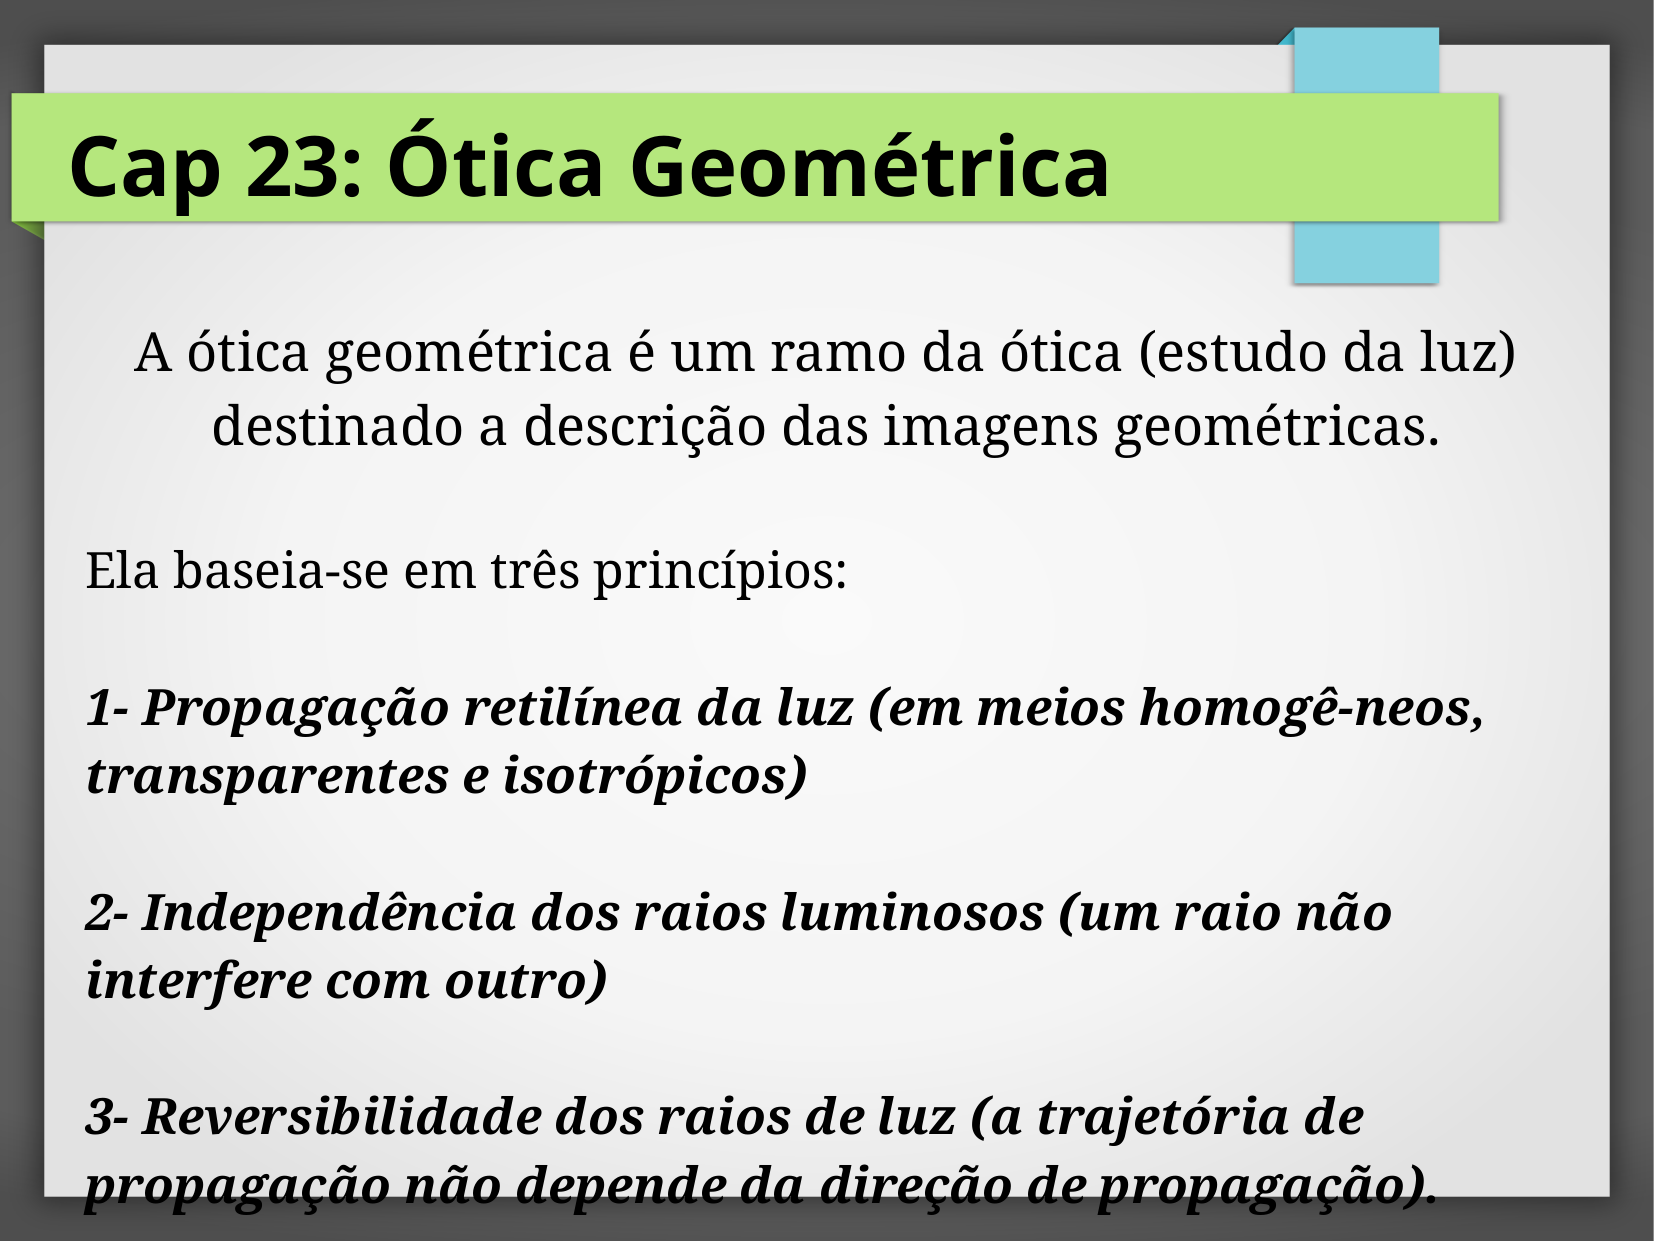

Cap 23: Ótica Geométrica
A ótica geométrica é um ramo da ótica (estudo da luz) destinado a descrição das imagens geométricas.
Ela baseia-se em três princípios:
1- Propagação retilínea da luz (em meios homogê-neos, transparentes e isotrópicos)
2- Independência dos raios luminosos (um raio não interfere com outro)
3- Reversibilidade dos raios de luz (a trajetória de propagação não depende da direção de propagação).